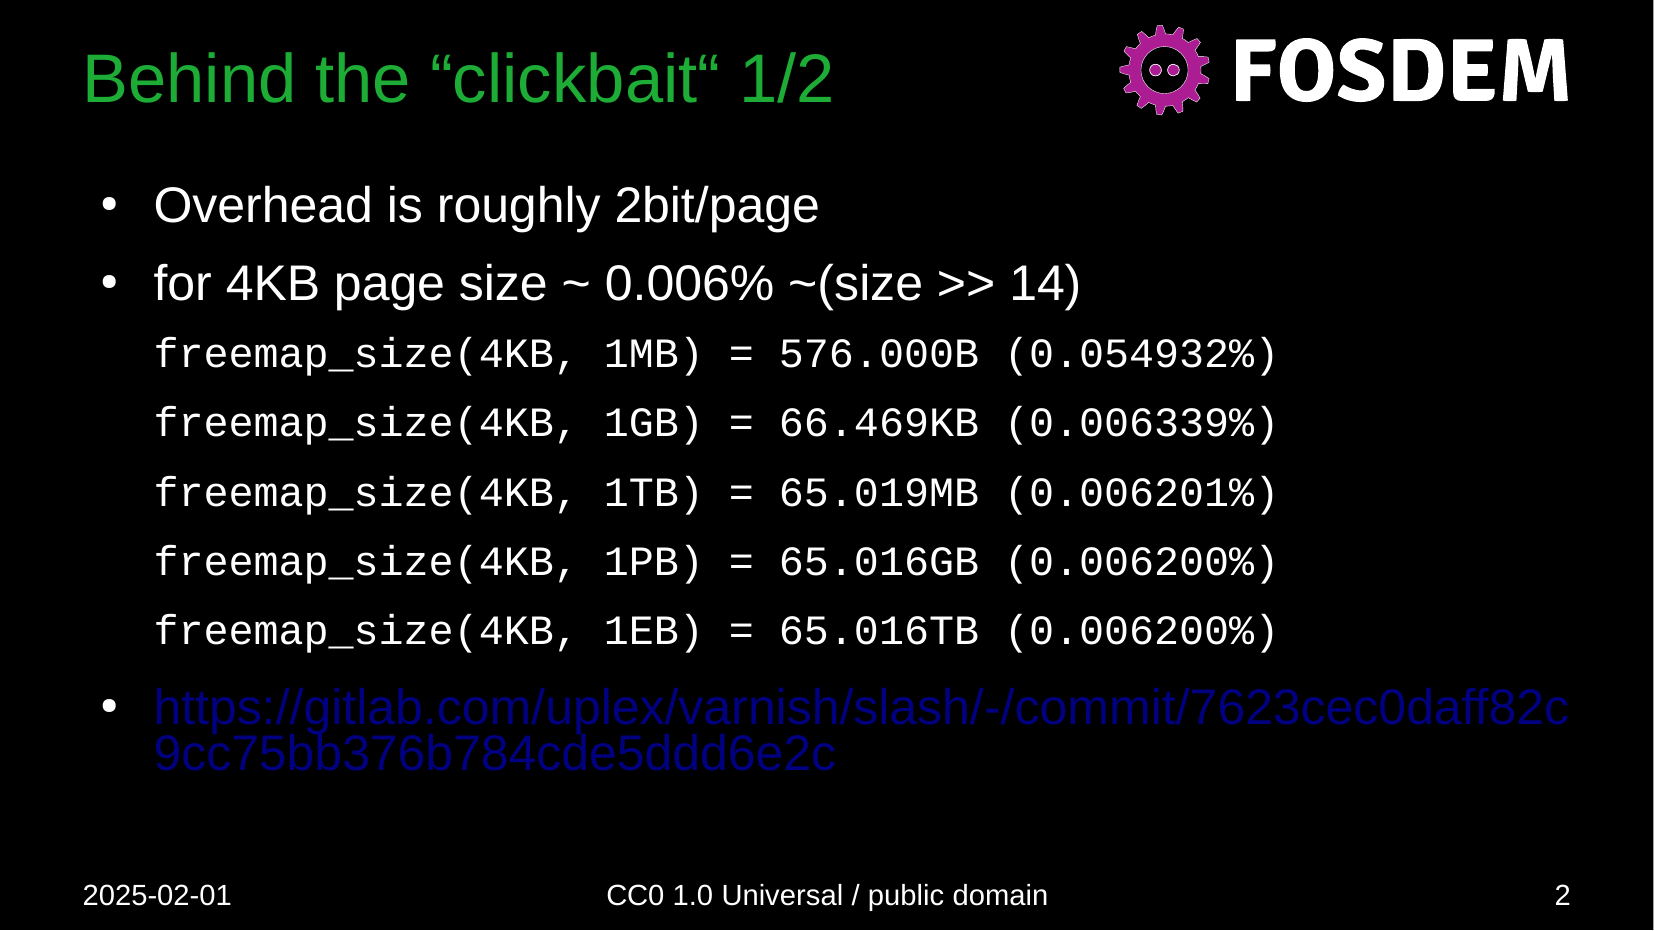

# Behind the “clickbait“ 1/2
Overhead is roughly 2bit/page
for 4KB page size ~ 0.006% ~(size >> 14)
freemap_size(4KB, 1MB) = 576.000B (0.054932%)
freemap_size(4KB, 1GB) = 66.469KB (0.006339%)
freemap_size(4KB, 1TB) = 65.019MB (0.006201%)
freemap_size(4KB, 1PB) = 65.016GB (0.006200%)
freemap_size(4KB, 1EB) = 65.016TB (0.006200%)
https://gitlab.com/uplex/varnish/slash/-/commit/7623cec0daff82c9cc75bb376b784cde5ddd6e2c
2025-02-01
CC0 1.0 Universal / public domain
2